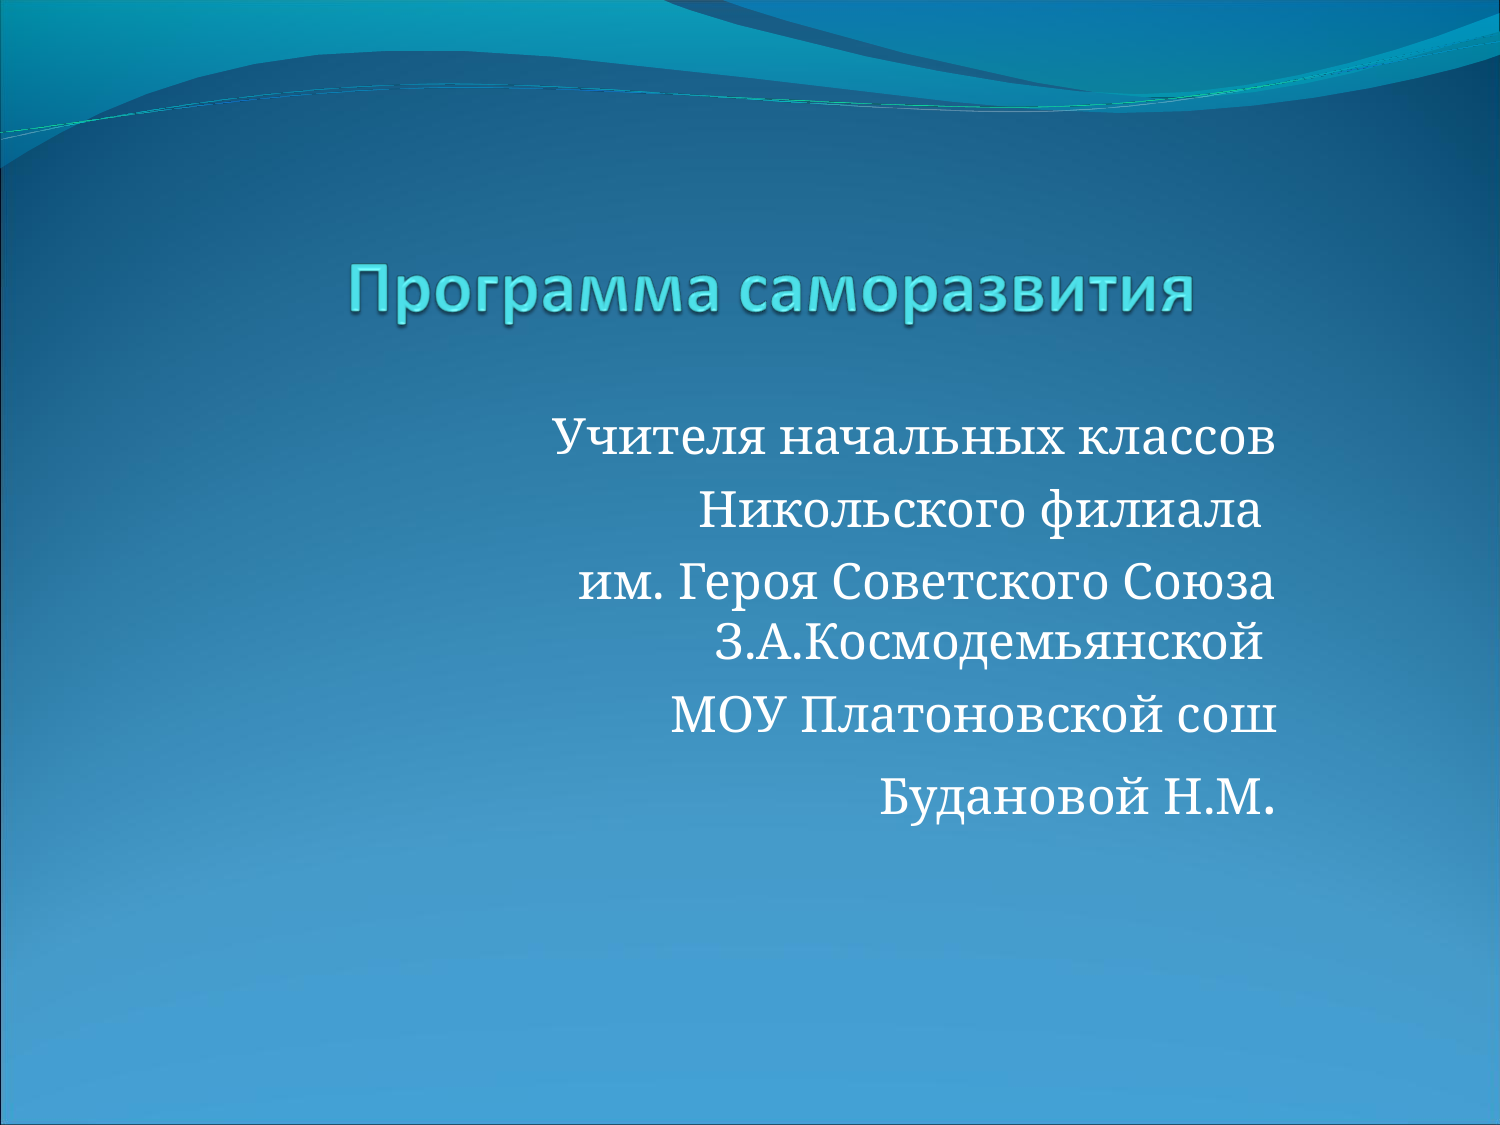

Учителя начальных классов
Никольского филиала
им. Героя Советского Союза З.А.Космодемьянской
МОУ Платоновской сош
Будановой Н.М.